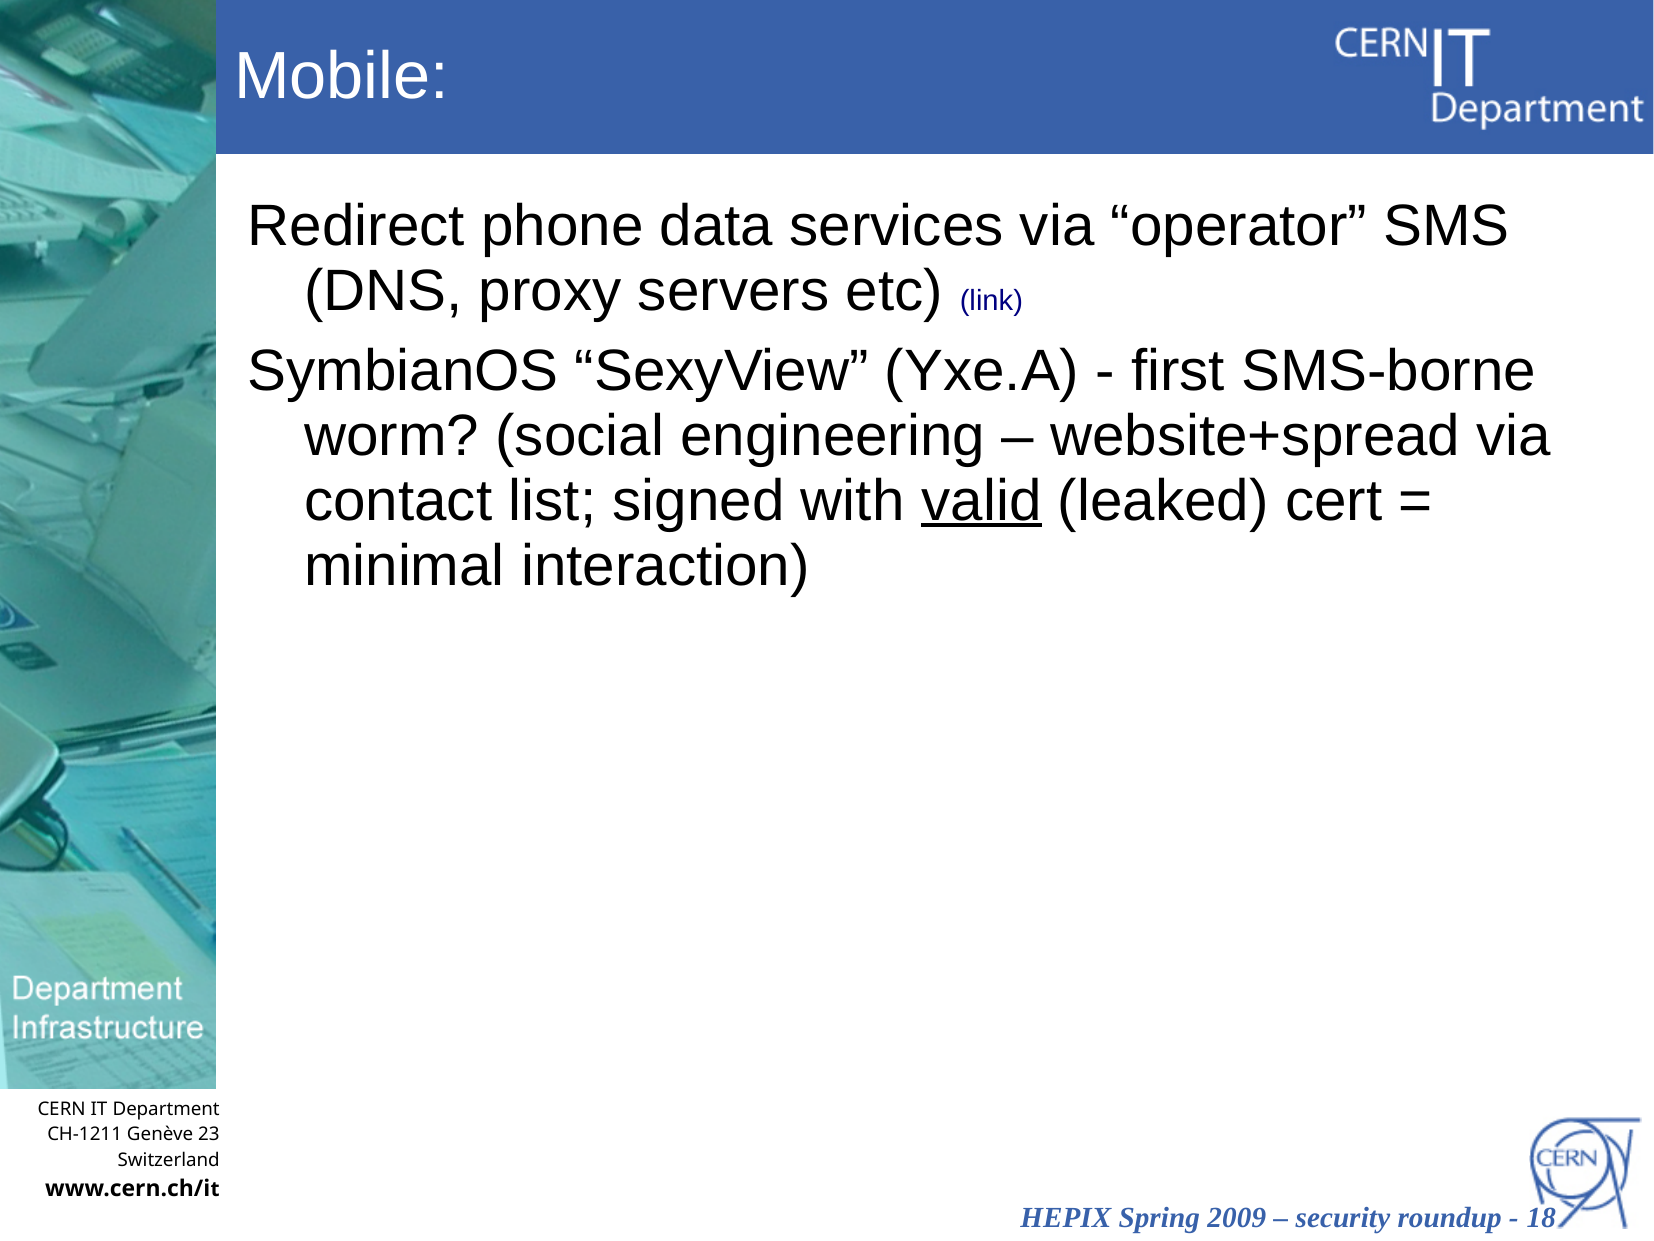

# Mobile:
Redirect phone data services via “operator” SMS (DNS, proxy servers etc) (link)
SymbianOS “SexyView” (Yxe.A) - first SMS-borne worm? (social engineering – website+spread via contact list; signed with valid (leaked) cert = minimal interaction)